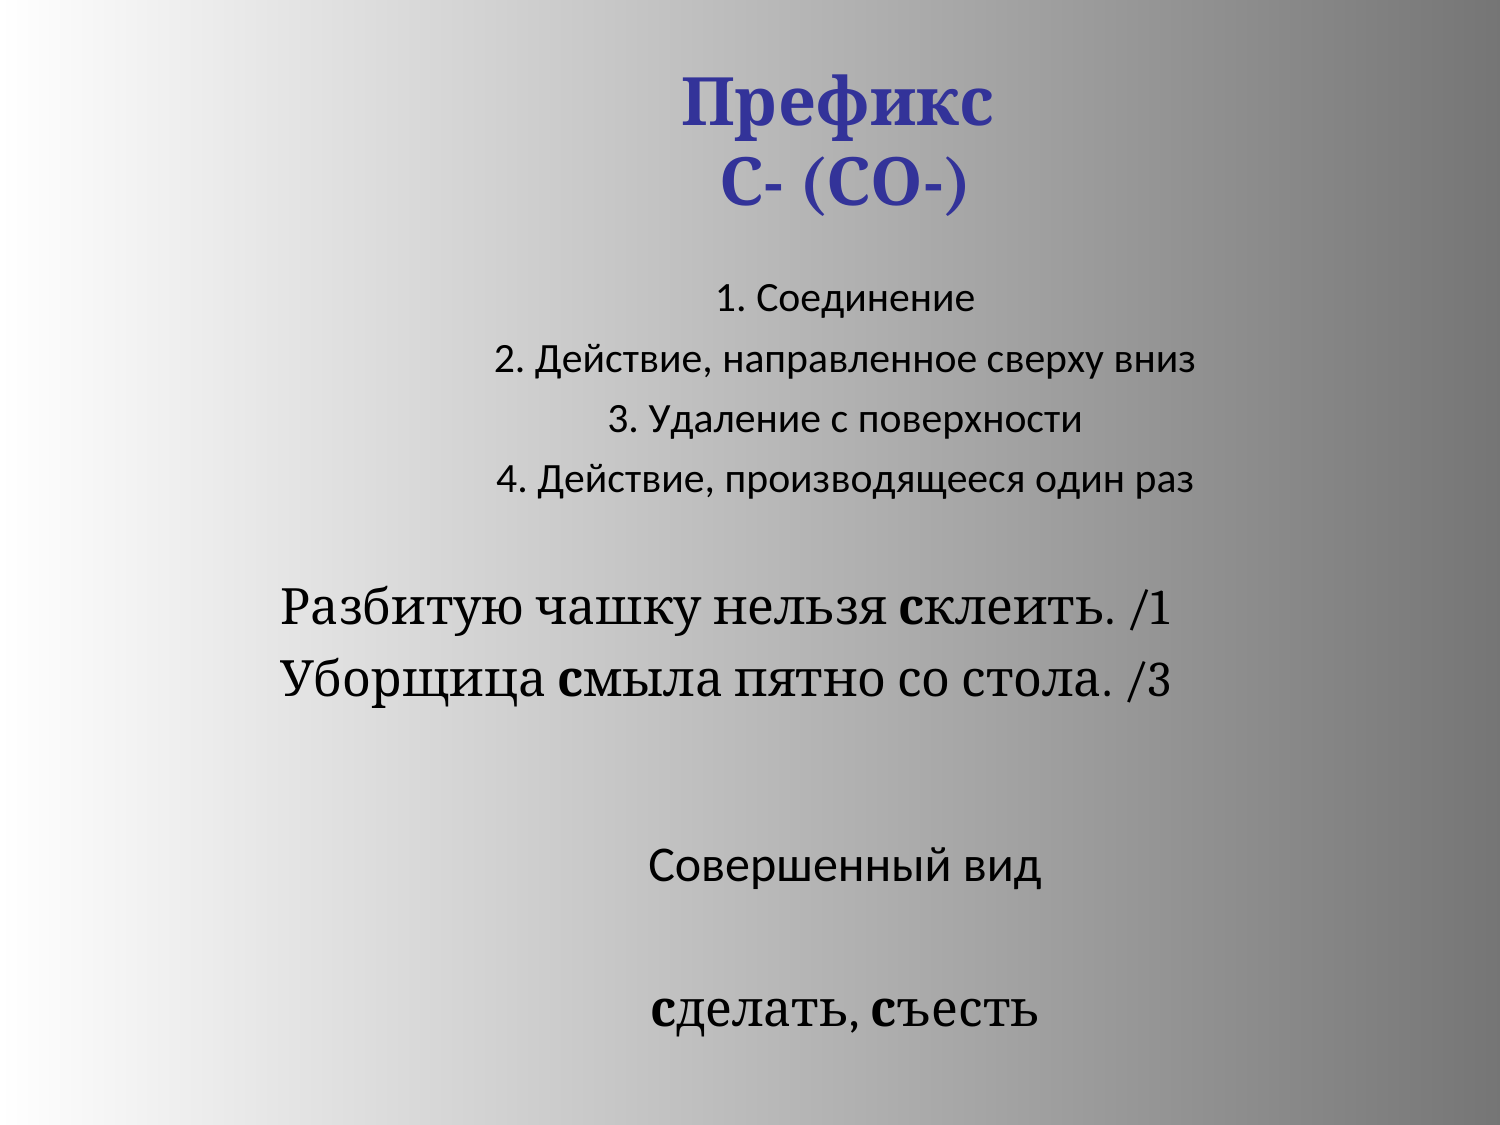

# Префикс С- (СО-)
1. Соединение
2. Действие, направленное сверху вниз
3. Удаление с поверхности
4. Действие, производящееся один раз
Разбитую чашку нельзя склеить. /1
Уборщица смыла пятно со стола. /3
Совершенный вид
сделать, съесть